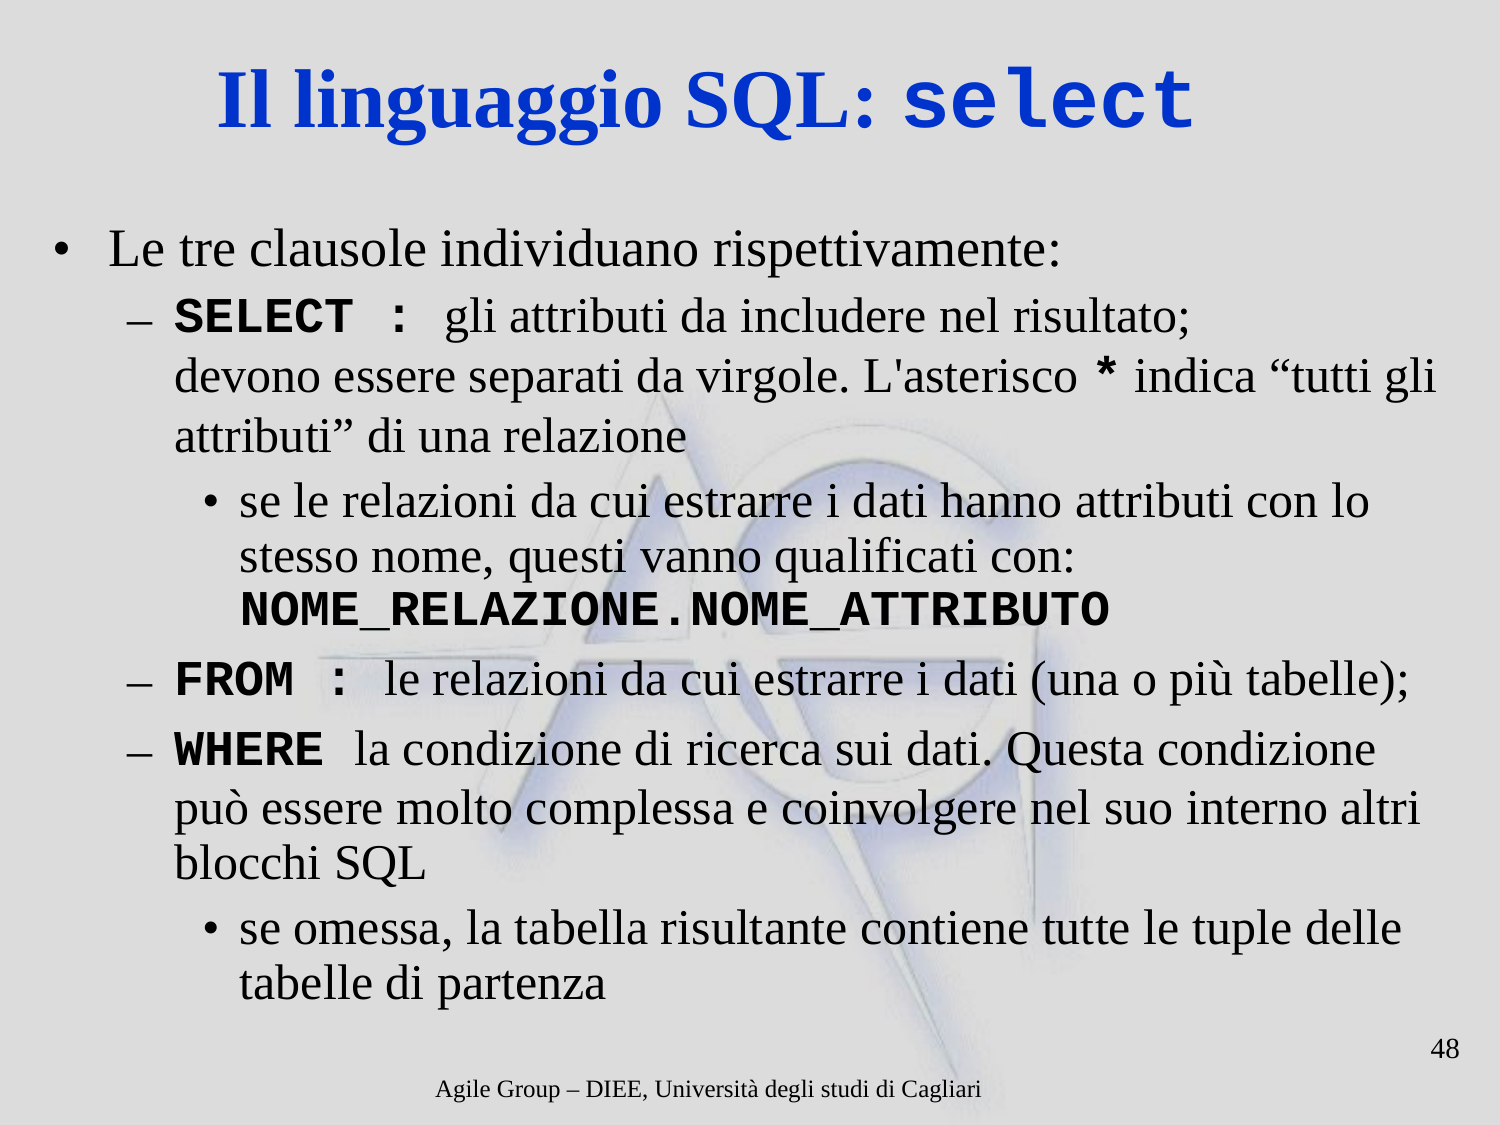

# Il linguaggio SQL: select
Le tre clausole individuano rispettivamente:
SELECT : gli attributi da includere nel risultato;
devono essere separati da virgole. L'asterisco * indica “tutti gli attributi” di una relazione
se le relazioni da cui estrarre i dati hanno attributi con lo stesso nome, questi vanno qualificati con: NOME_RELAZIONE.NOME_ATTRIBUTO
FROM : le relazioni da cui estrarre i dati (una o più tabelle);
WHERE la condizione di ricerca sui dati. Questa condizione può essere molto complessa e coinvolgere nel suo interno altri blocchi SQL
se omessa, la tabella risultante contiene tutte le tuple delle tabelle di partenza
48